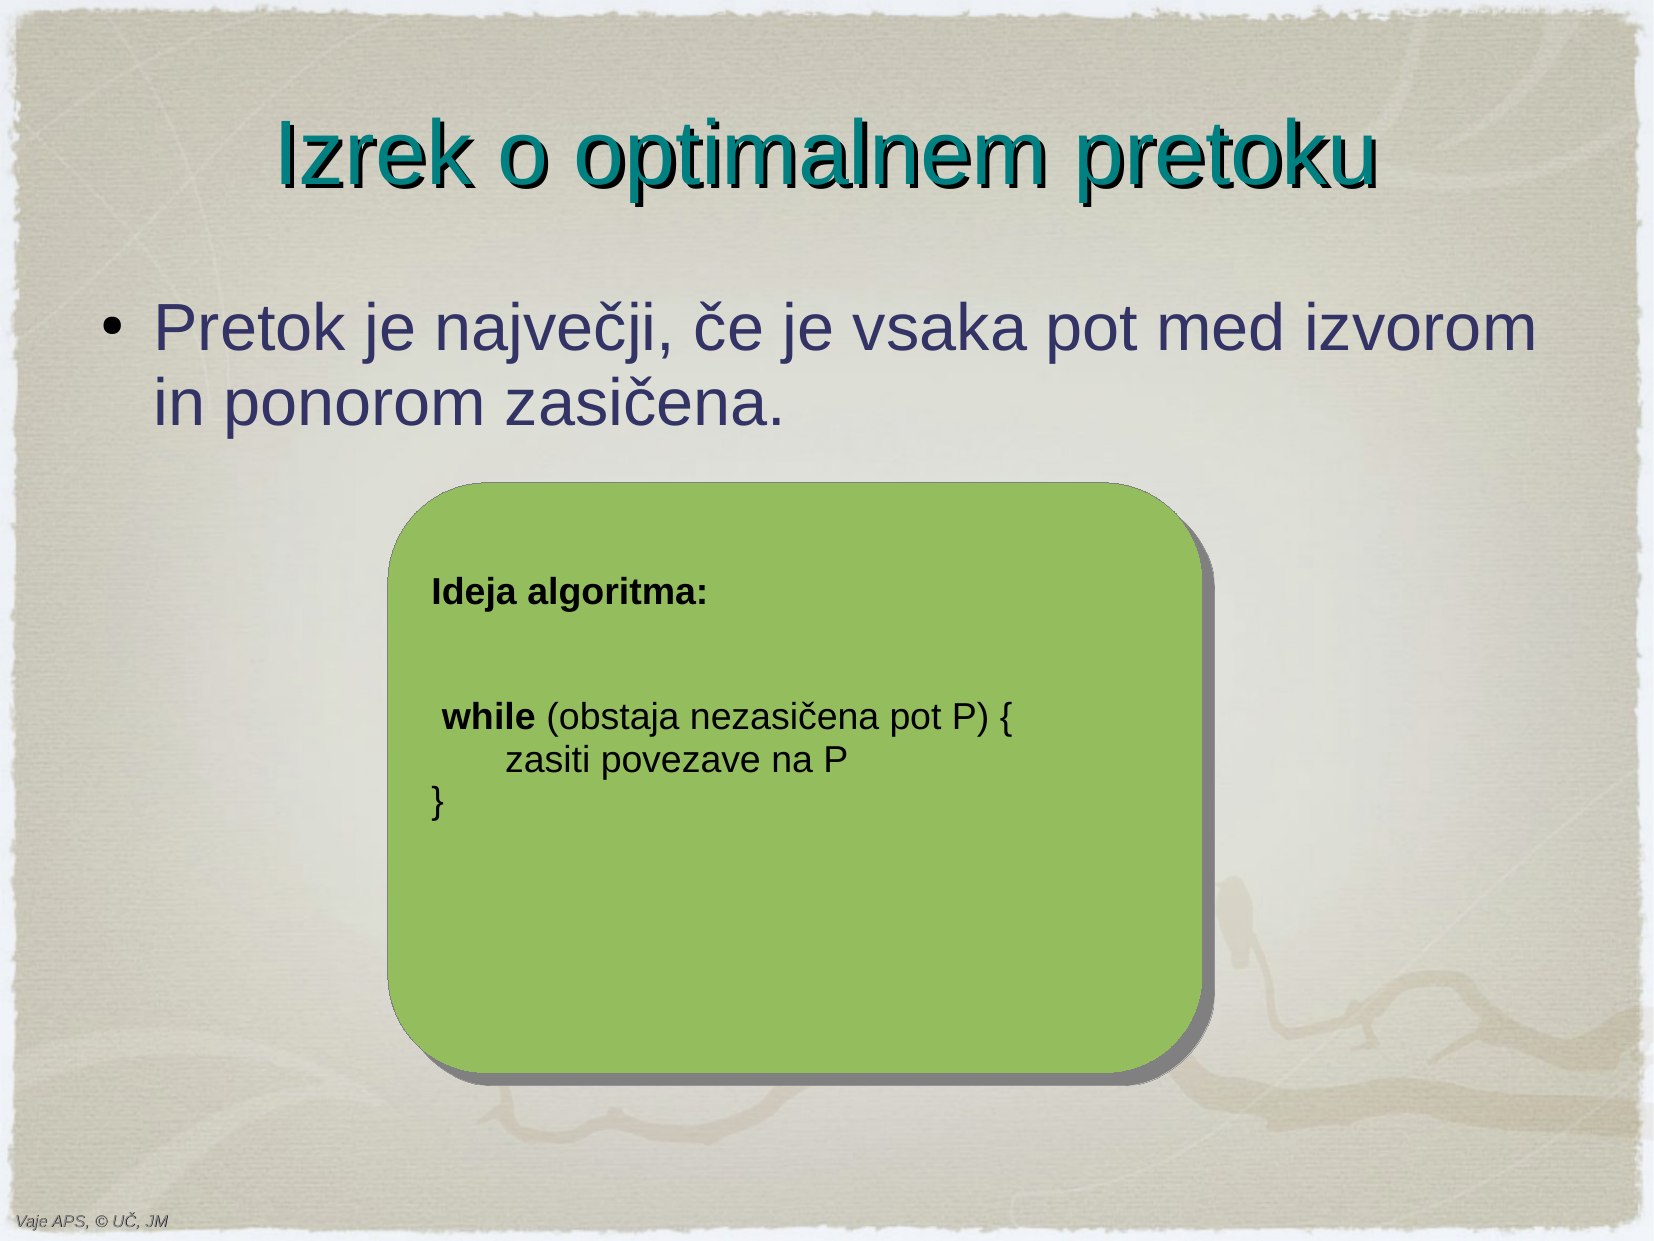

# Izrek o optimalnem pretoku
Pretok je največji, če je vsaka pot med izvorom in ponorom zasičena.
Ideja algoritma:
 while (obstaja nezasičena pot P) {
	zasiti povezave na P
}